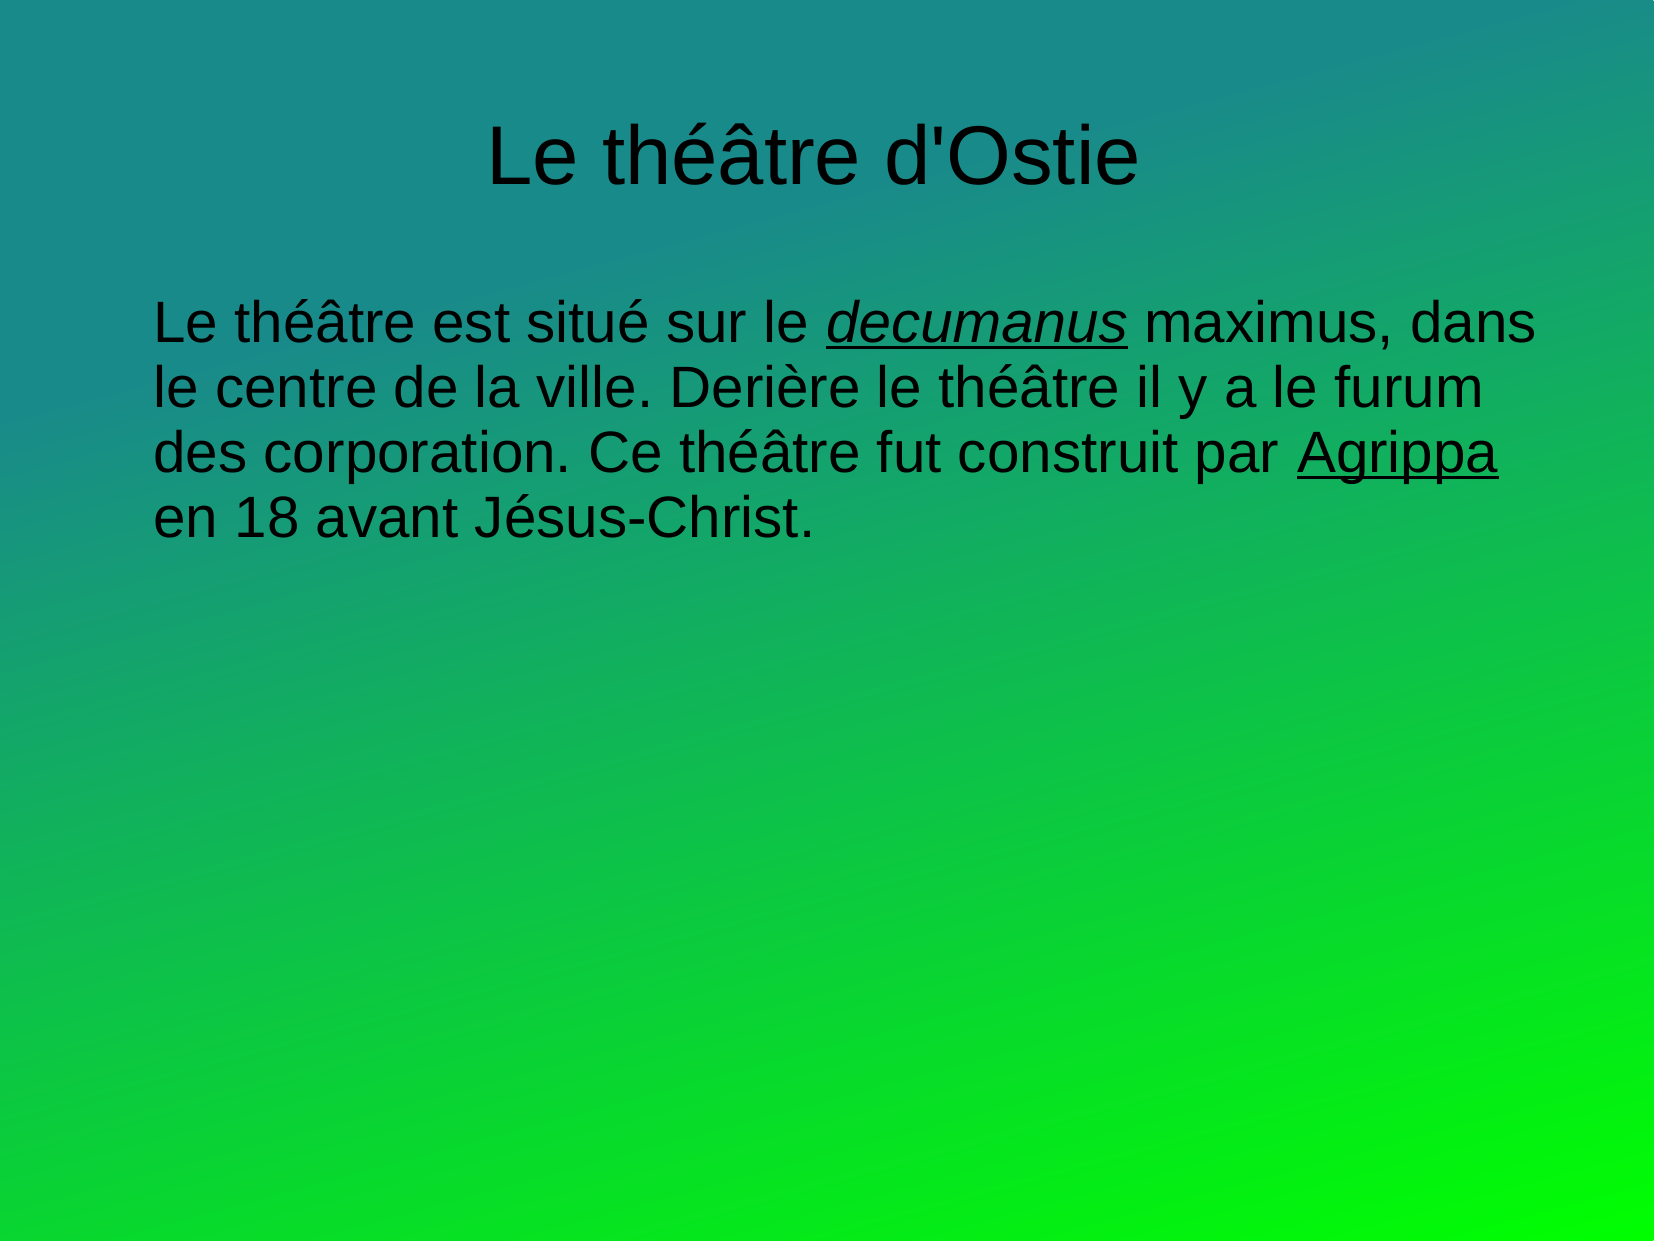

# Le théâtre d'Ostie
Le théâtre est situé sur le decumanus maximus, dans le centre de la ville. Derière le théâtre il y a le furum des corporation. Ce théâtre fut construit par Agrippa en 18 avant Jésus-Christ.